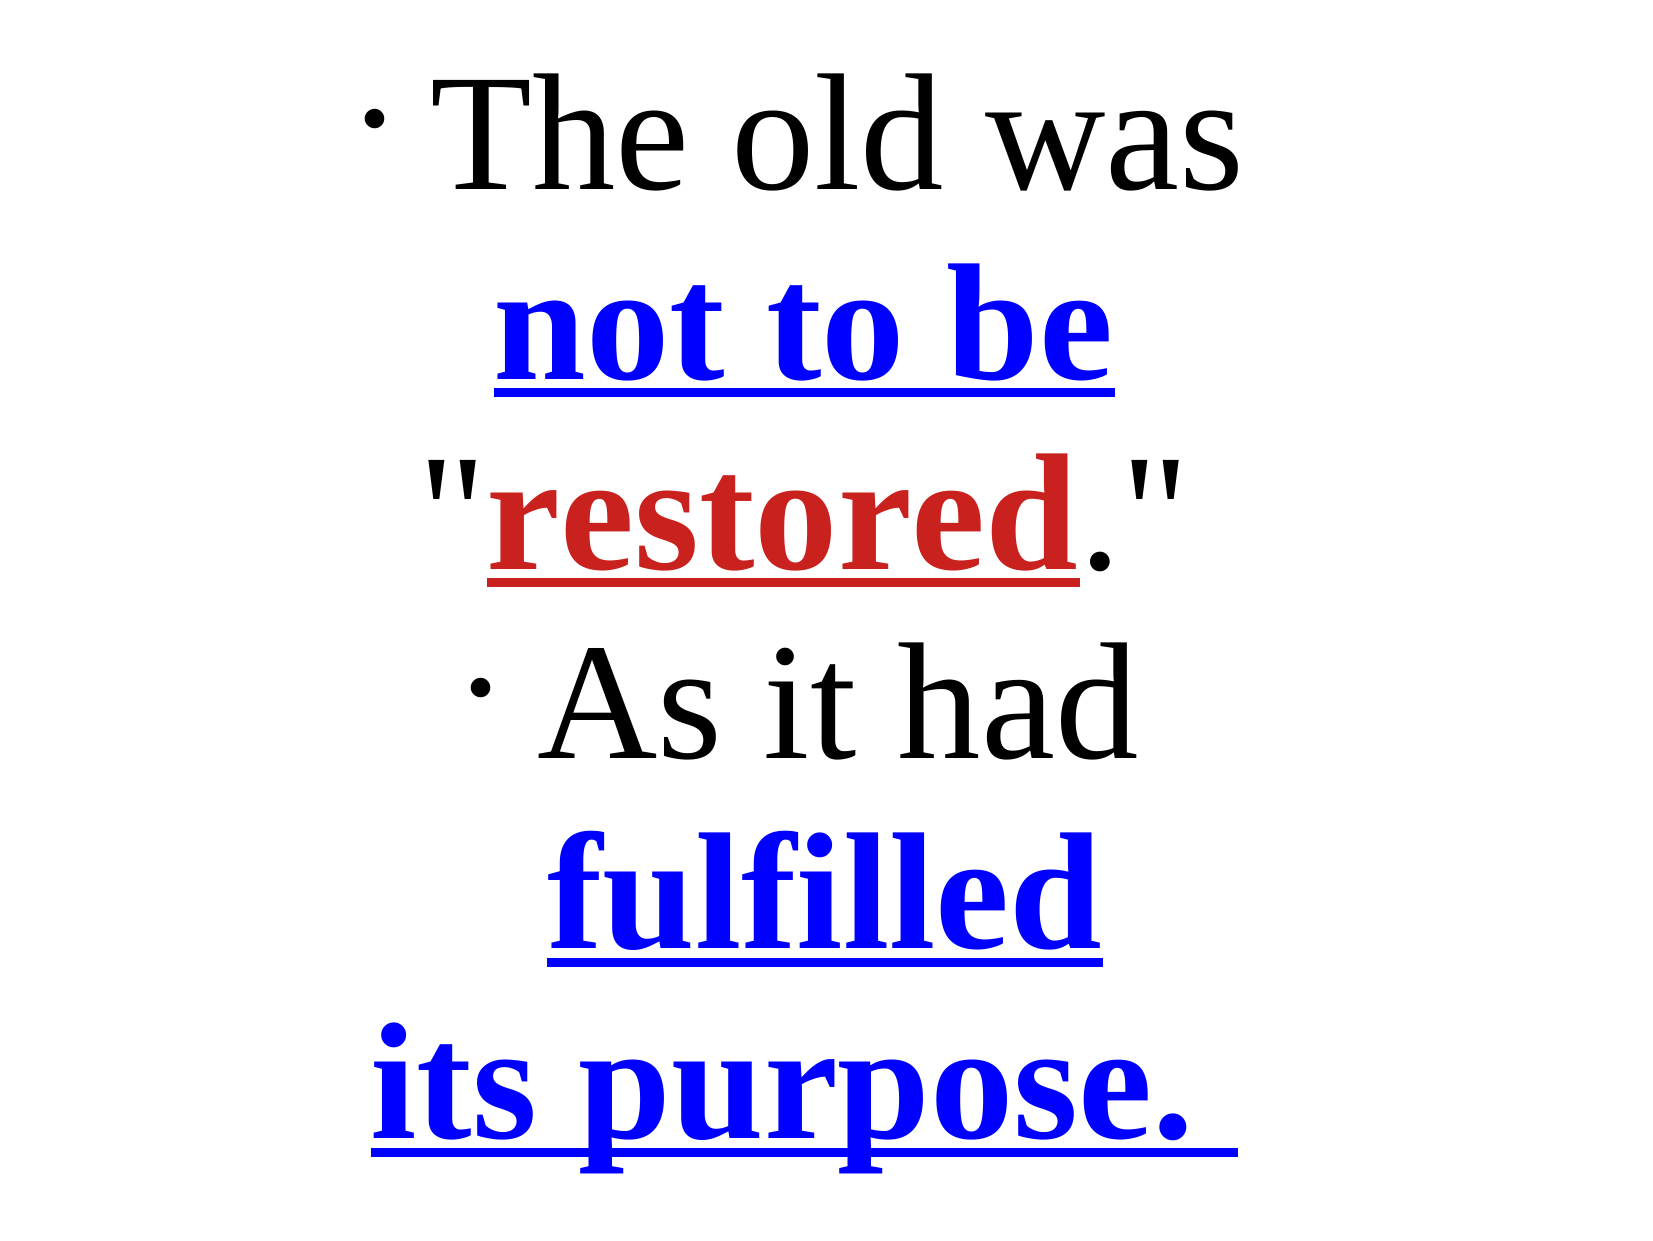

The old was
not to be
"restored."
 As it had
fulfilled
its purpose.
22